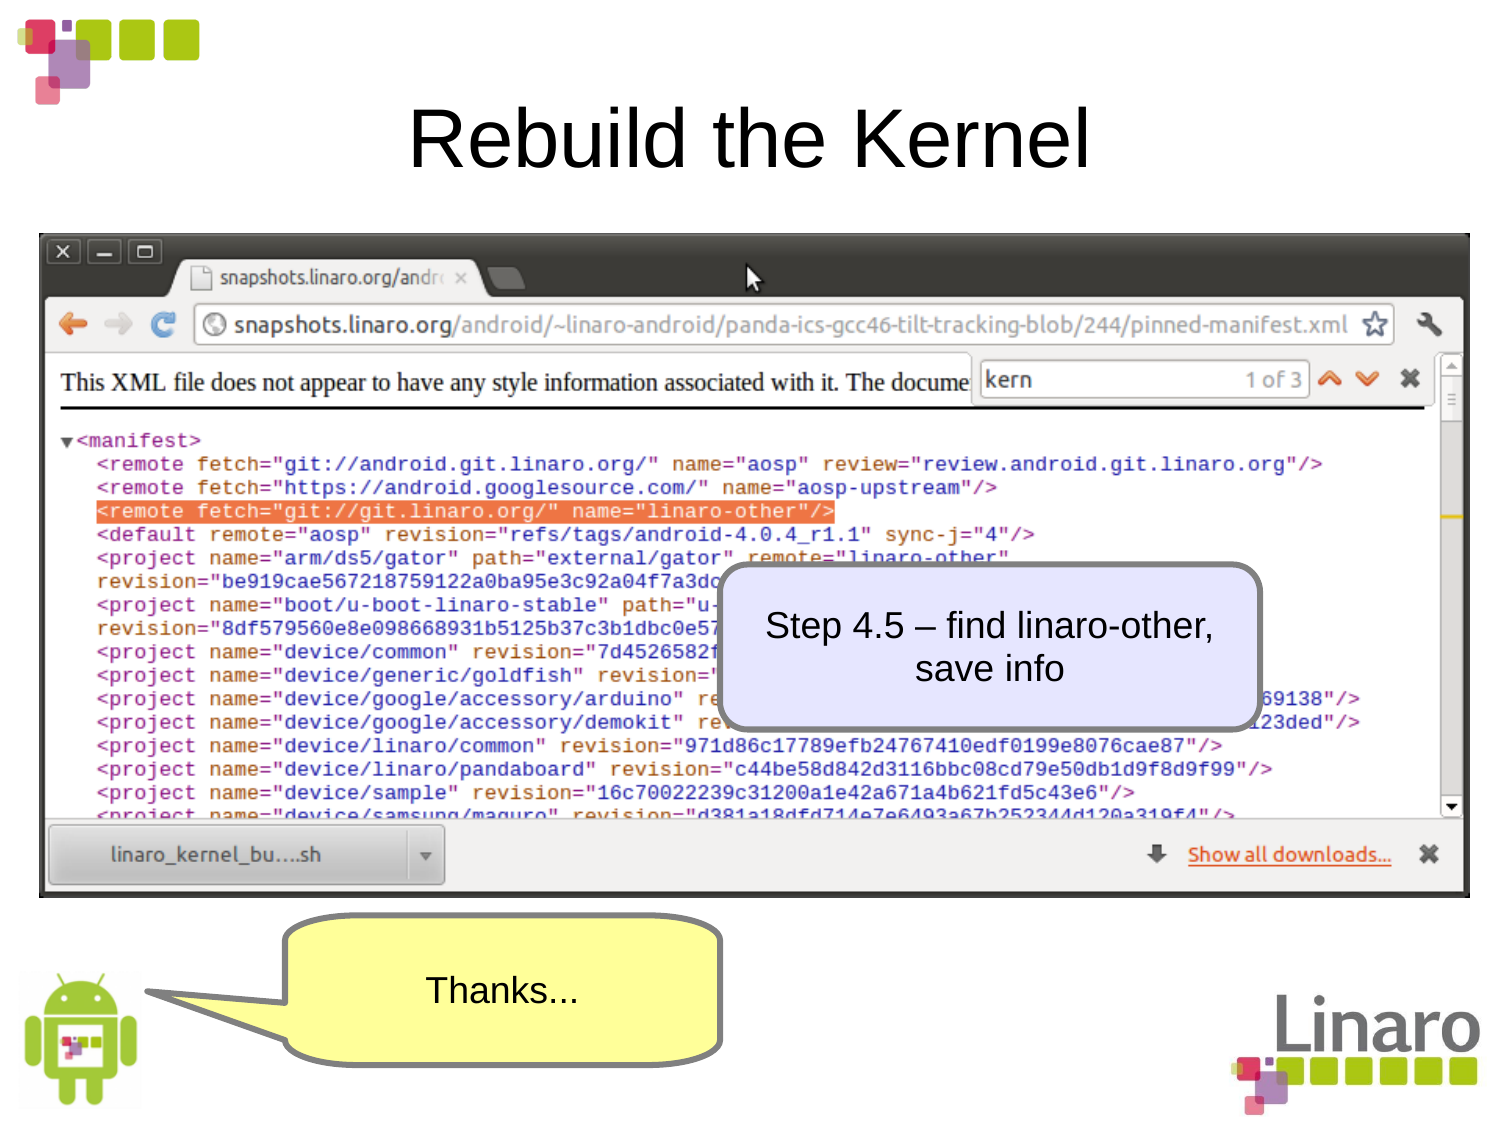

# Rebuild the Kernel
Step 4.5 – find linaro-other, save info
Thanks...